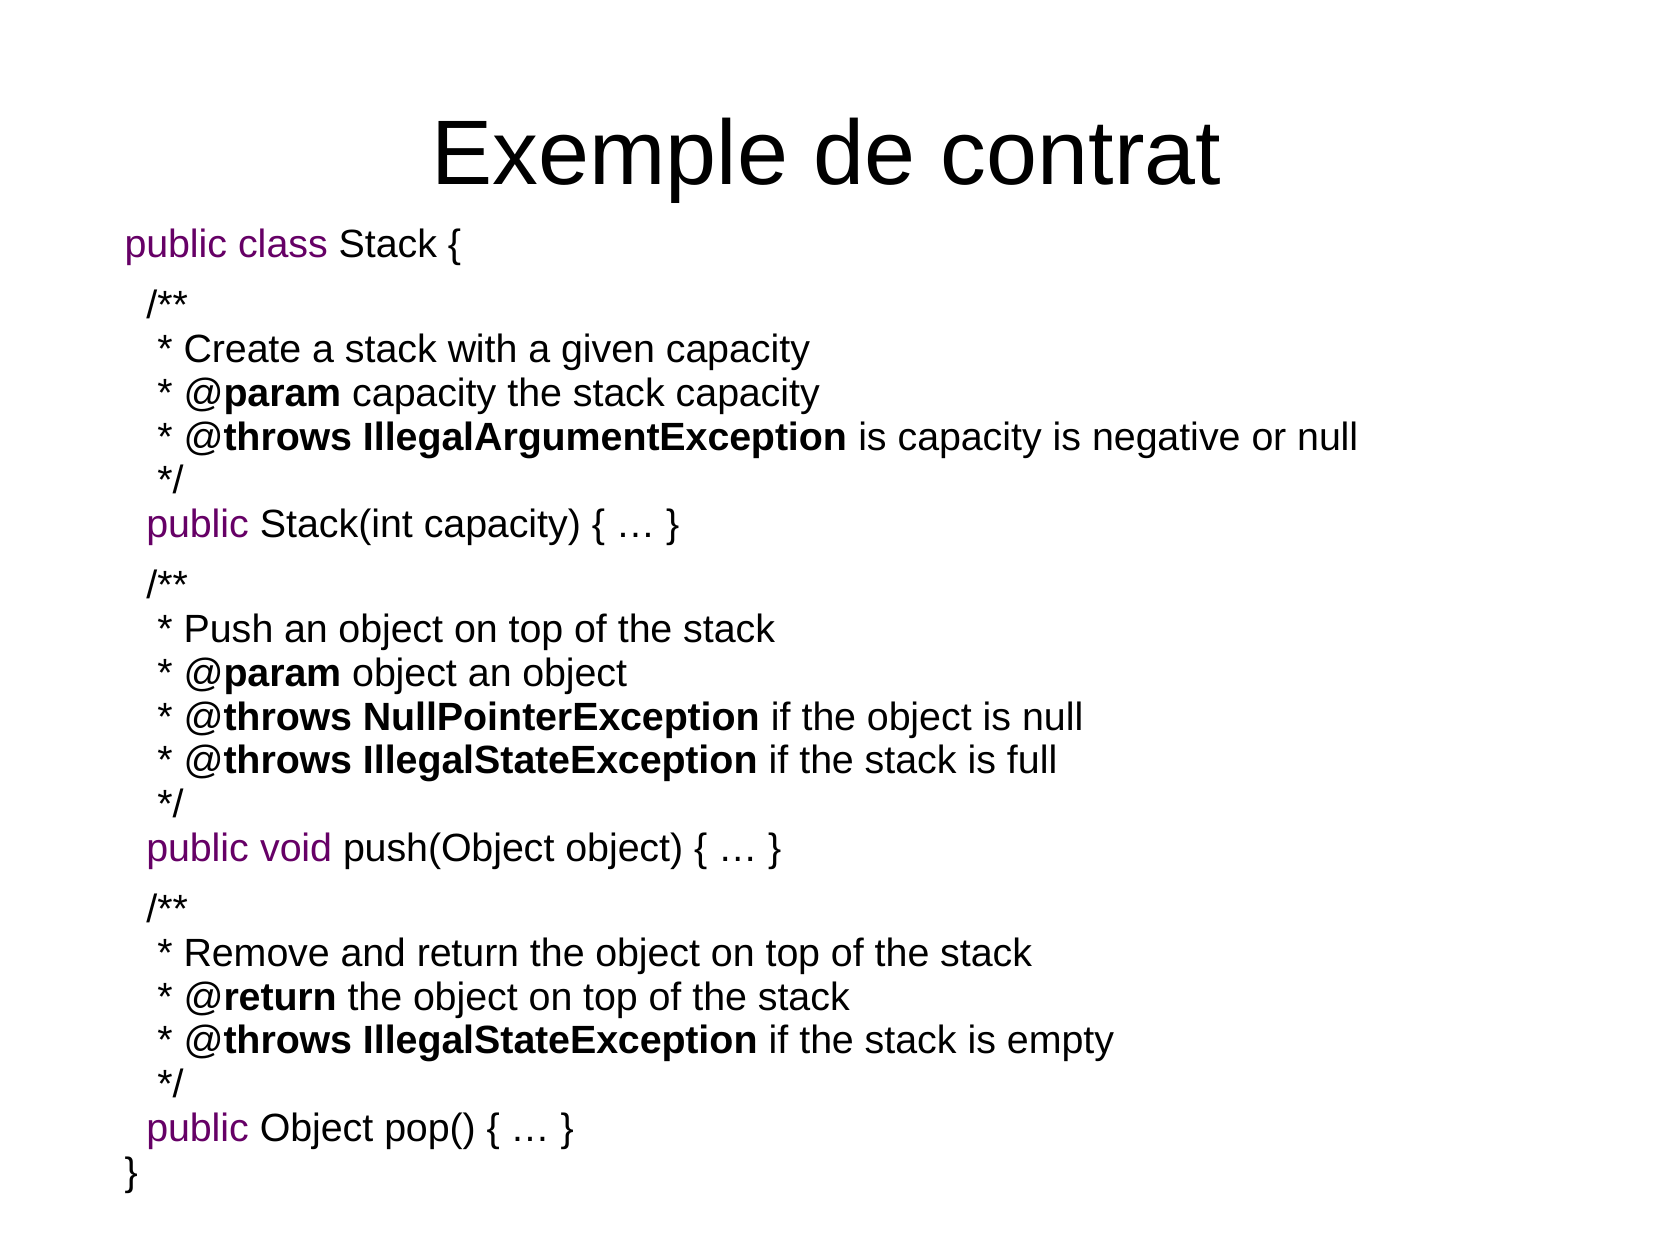

# Exemple de contrat
public class Stack {
 /**
 * Create a stack with a given capacity
 * @param capacity the stack capacity
 * @throws IllegalArgumentException is capacity is negative or null
 */
 public Stack(int capacity) { … }
 /**
 * Push an object on top of the stack
 * @param object an object
 * @throws NullPointerException if the object is null
 * @throws IllegalStateException if the stack is full
 */
 public void push(Object object) { … }
 /**
 * Remove and return the object on top of the stack
 * @return the object on top of the stack
 * @throws IllegalStateException if the stack is empty
 */
 public Object pop() { … }
}